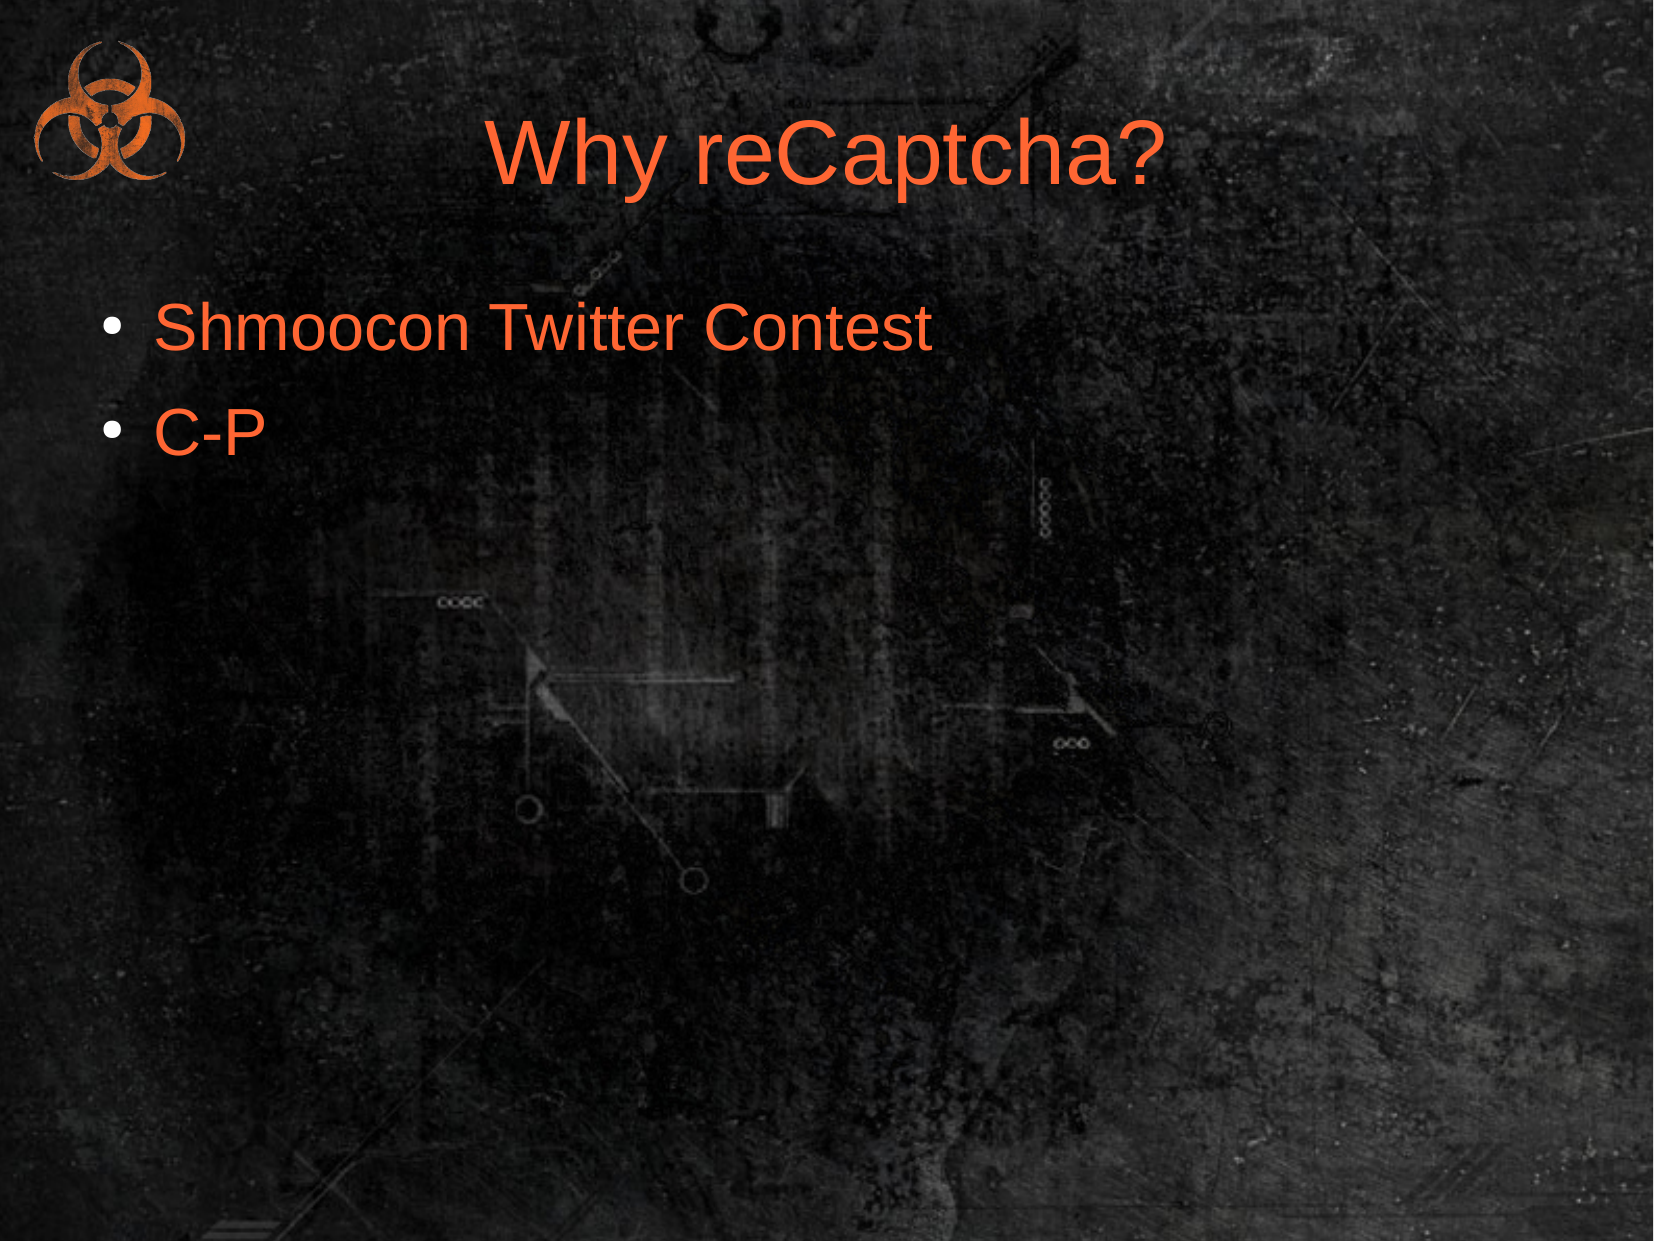

# Why reCaptcha?
Shmoocon Twitter Contest
C-P